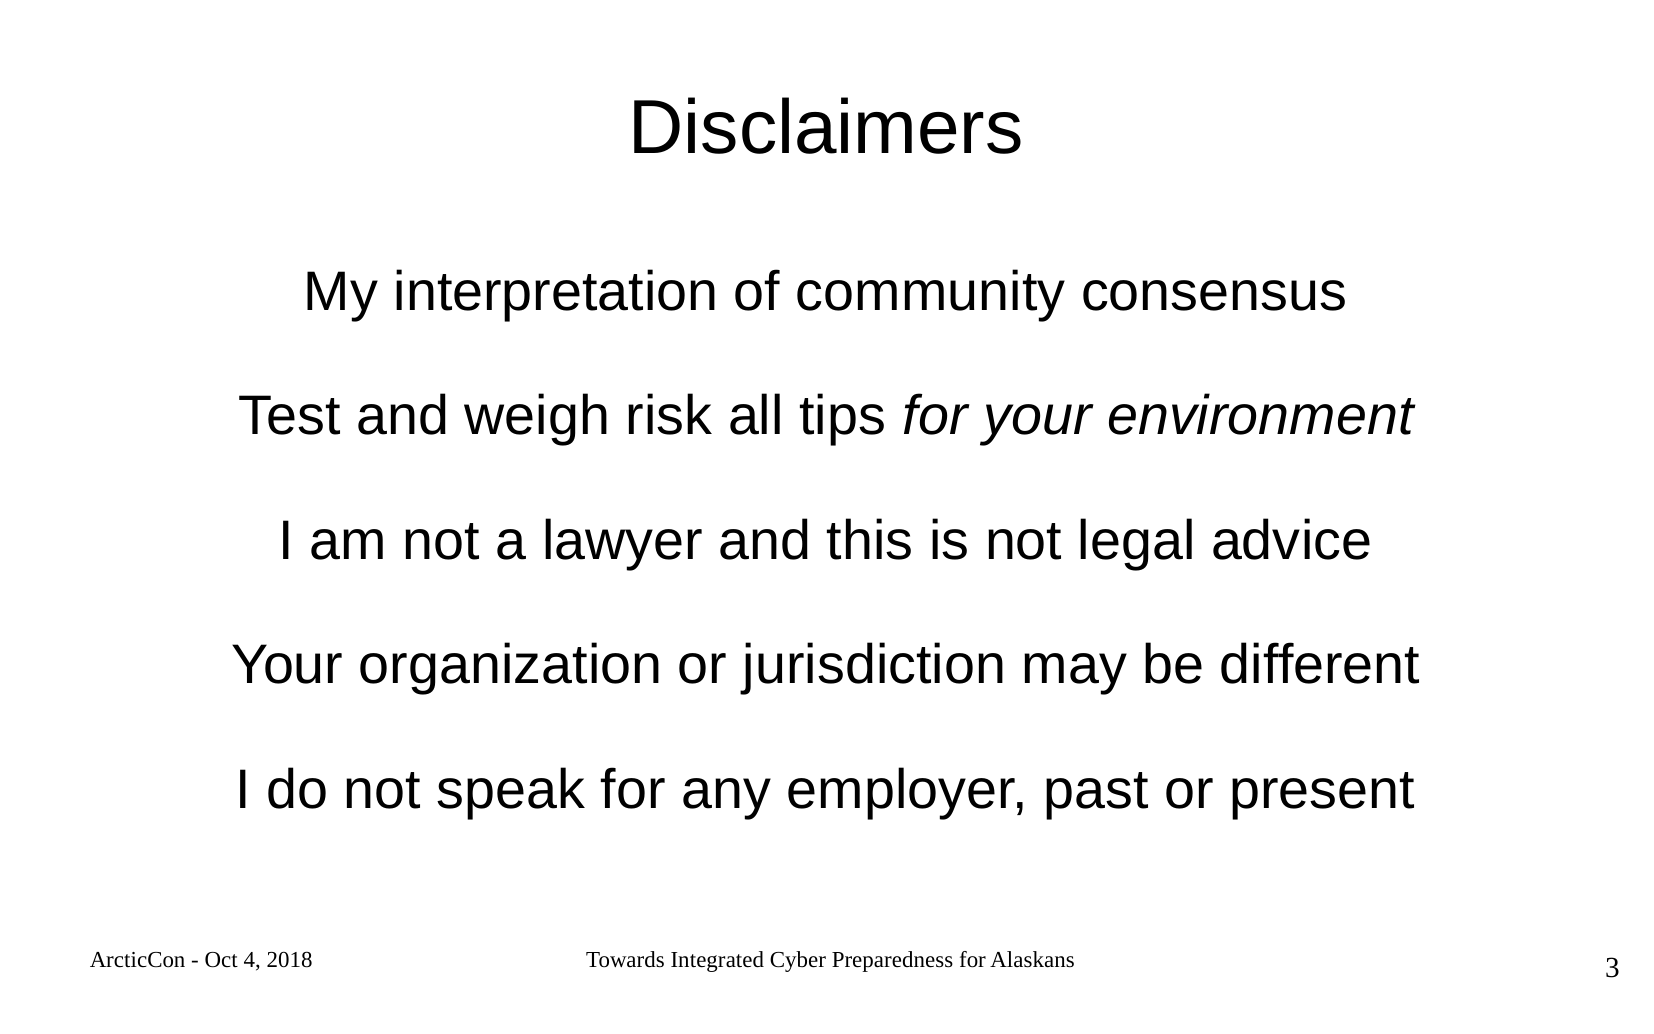

# Disclaimers
My interpretation of community consensus
Test and weigh risk all tips for your environment
I am not a lawyer and this is not legal advice
Your organization or jurisdiction may be different
I do not speak for any employer, past or present